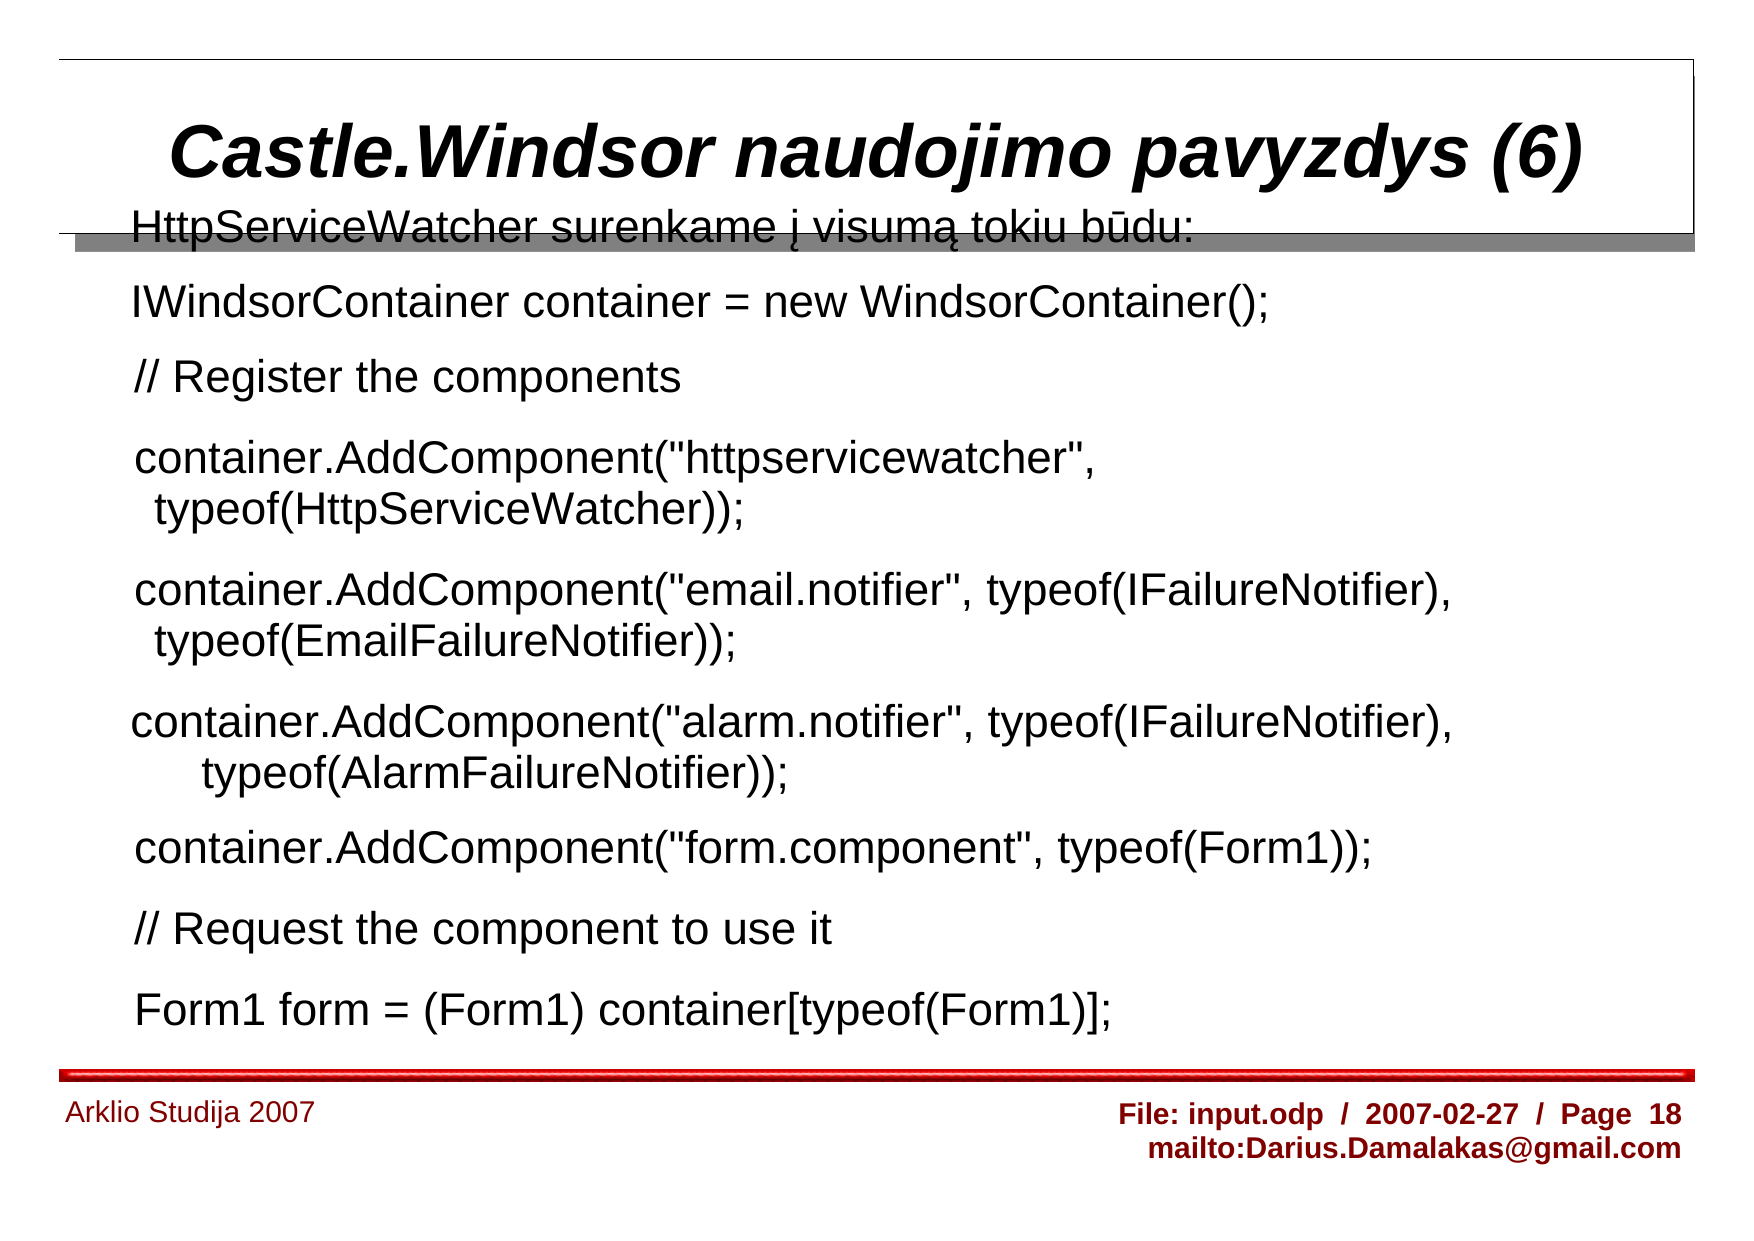

# Castle.Windsor naudojimo pavyzdys (6)
HttpServiceWatcher surenkame į visumą tokiu būdu:
IWindsorContainer container = new WindsorContainer();
 // Register the components
 container.AddComponent("httpservicewatcher", 	typeof(HttpServiceWatcher));
 container.AddComponent("email.notifier", typeof(IFailureNotifier), 	typeof(EmailFailureNotifier));
container.AddComponent("alarm.notifier", typeof(IFailureNotifier), typeof(AlarmFailureNotifier));
 container.AddComponent("form.component", typeof(Form1));
 // Request the component to use it
 Form1 form = (Form1) container[typeof(Form1)];